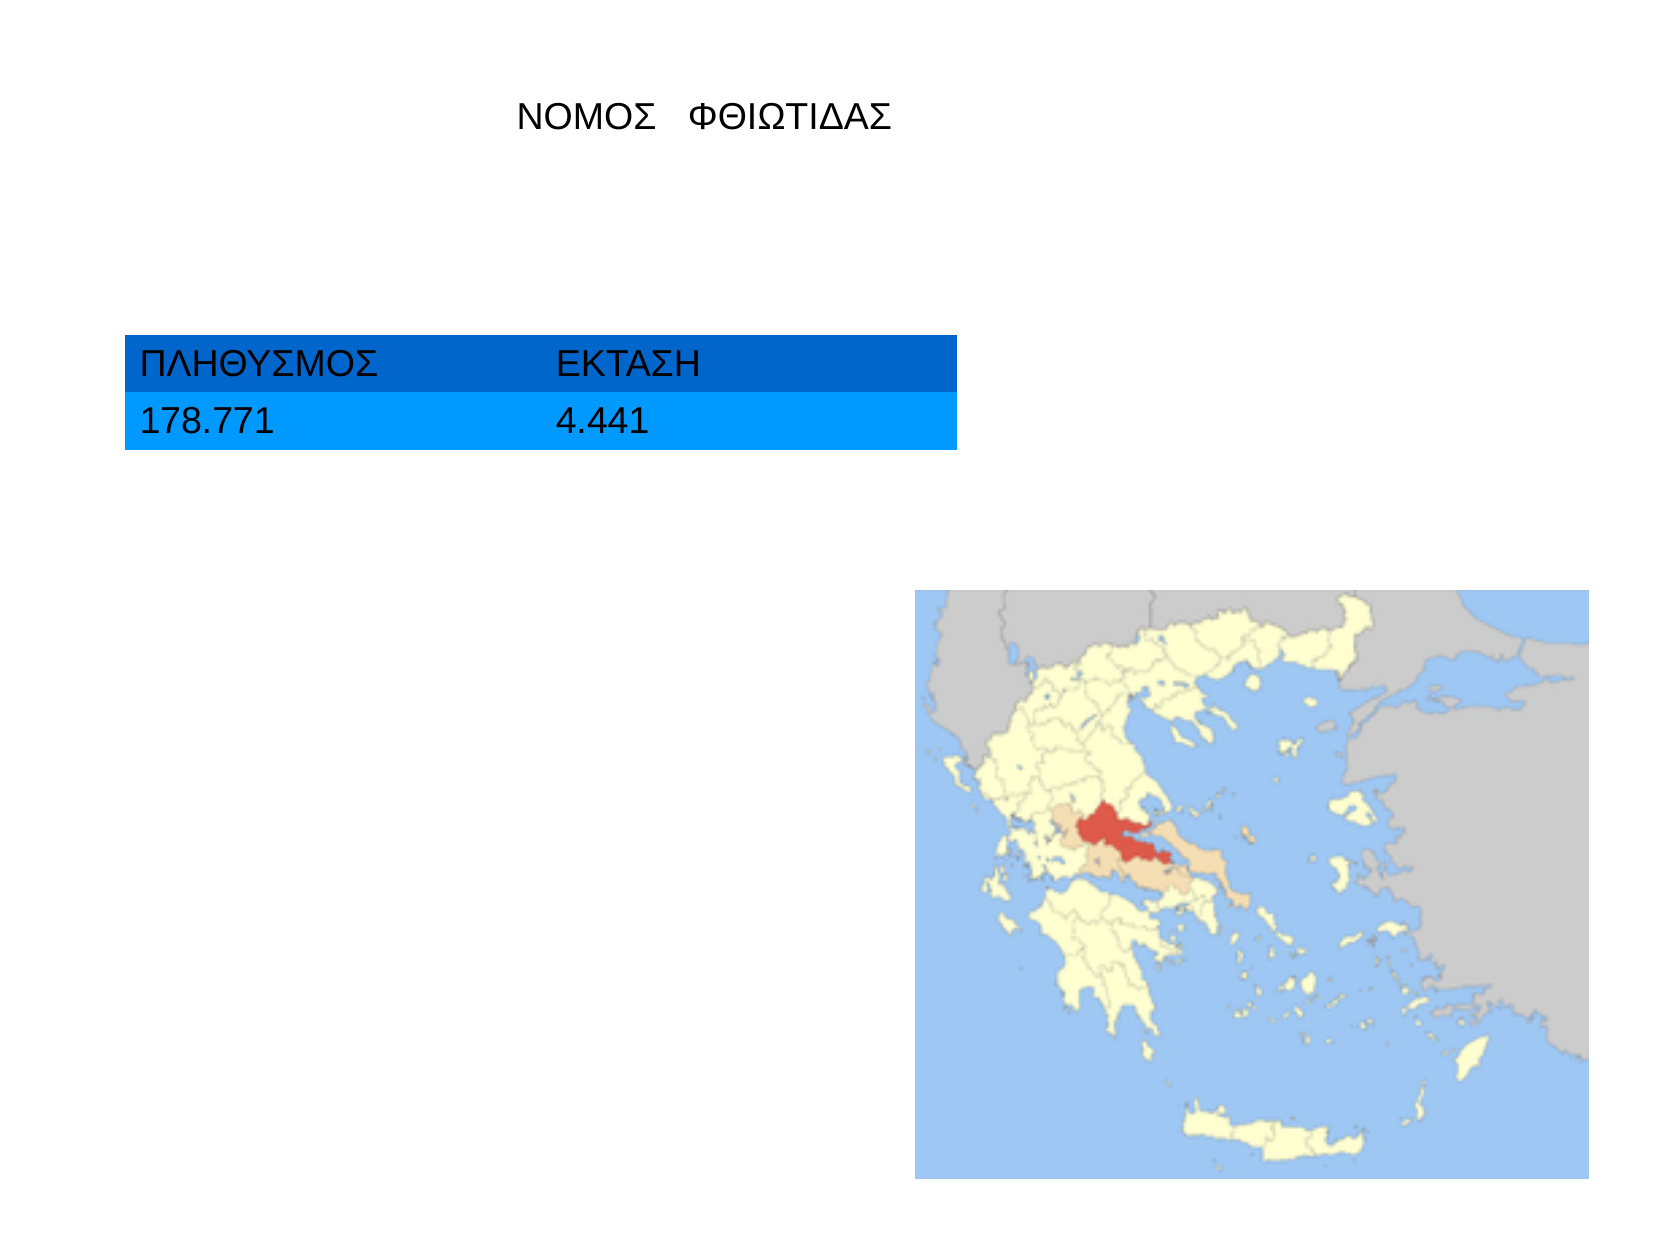

ΝΟΜΟΣ ΦΘΙΩΤΙΔΑΣ
| ΠΛΗΘΥΣΜΟΣ | ΕΚΤΑΣΗ |
| --- | --- |
| 178.771 | 4.441 |